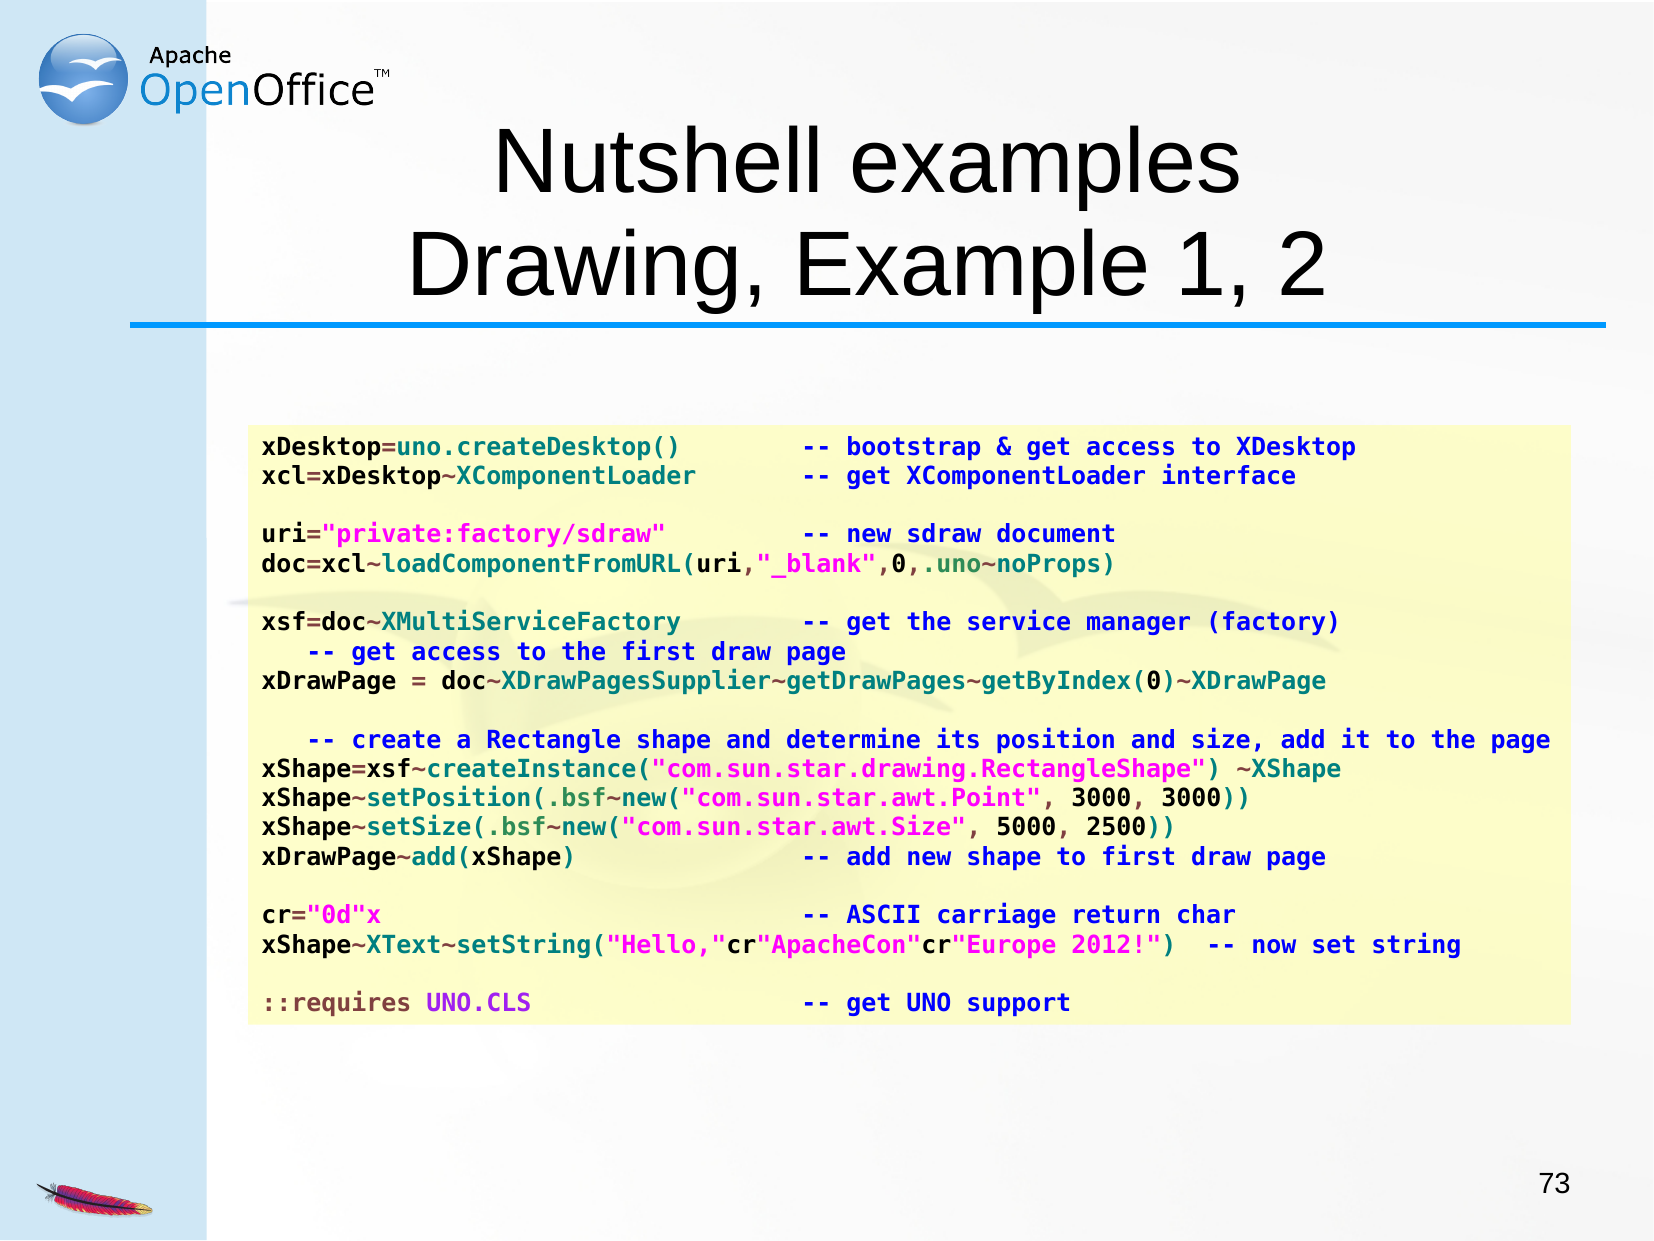

# Nutshell examples Drawing, Example 1, 2
xDesktop=uno.createDesktop() -- bootstrap & get access to XDesktop
xcl=xDesktop~XComponentLoader -- get XComponentLoader interface
uri="private:factory/sdraw" -- new sdraw document
doc=xcl~loadComponentFromURL(uri,"_blank",0,.uno~noProps)
xsf=doc~XMultiServiceFactory -- get the service manager (factory)
 -- get access to the first draw page
xDrawPage = doc~XDrawPagesSupplier~getDrawPages~getByIndex(0)~XDrawPage
 -- create a Rectangle shape and determine its position and size, add it to the page
xShape=xsf~createInstance("com.sun.star.drawing.RectangleShape") ~XShape
xShape~setPosition(.bsf~new("com.sun.star.awt.Point", 3000, 3000))
xShape~setSize(.bsf~new("com.sun.star.awt.Size", 5000, 2500))
xDrawPage~add(xShape) -- add new shape to first draw page
cr="0d"x -- ASCII carriage return char
xShape~XText~setString("Hello,"cr"ApacheCon"cr"Europe 2012!") -- now set string
::requires UNO.CLS -- get UNO support
73